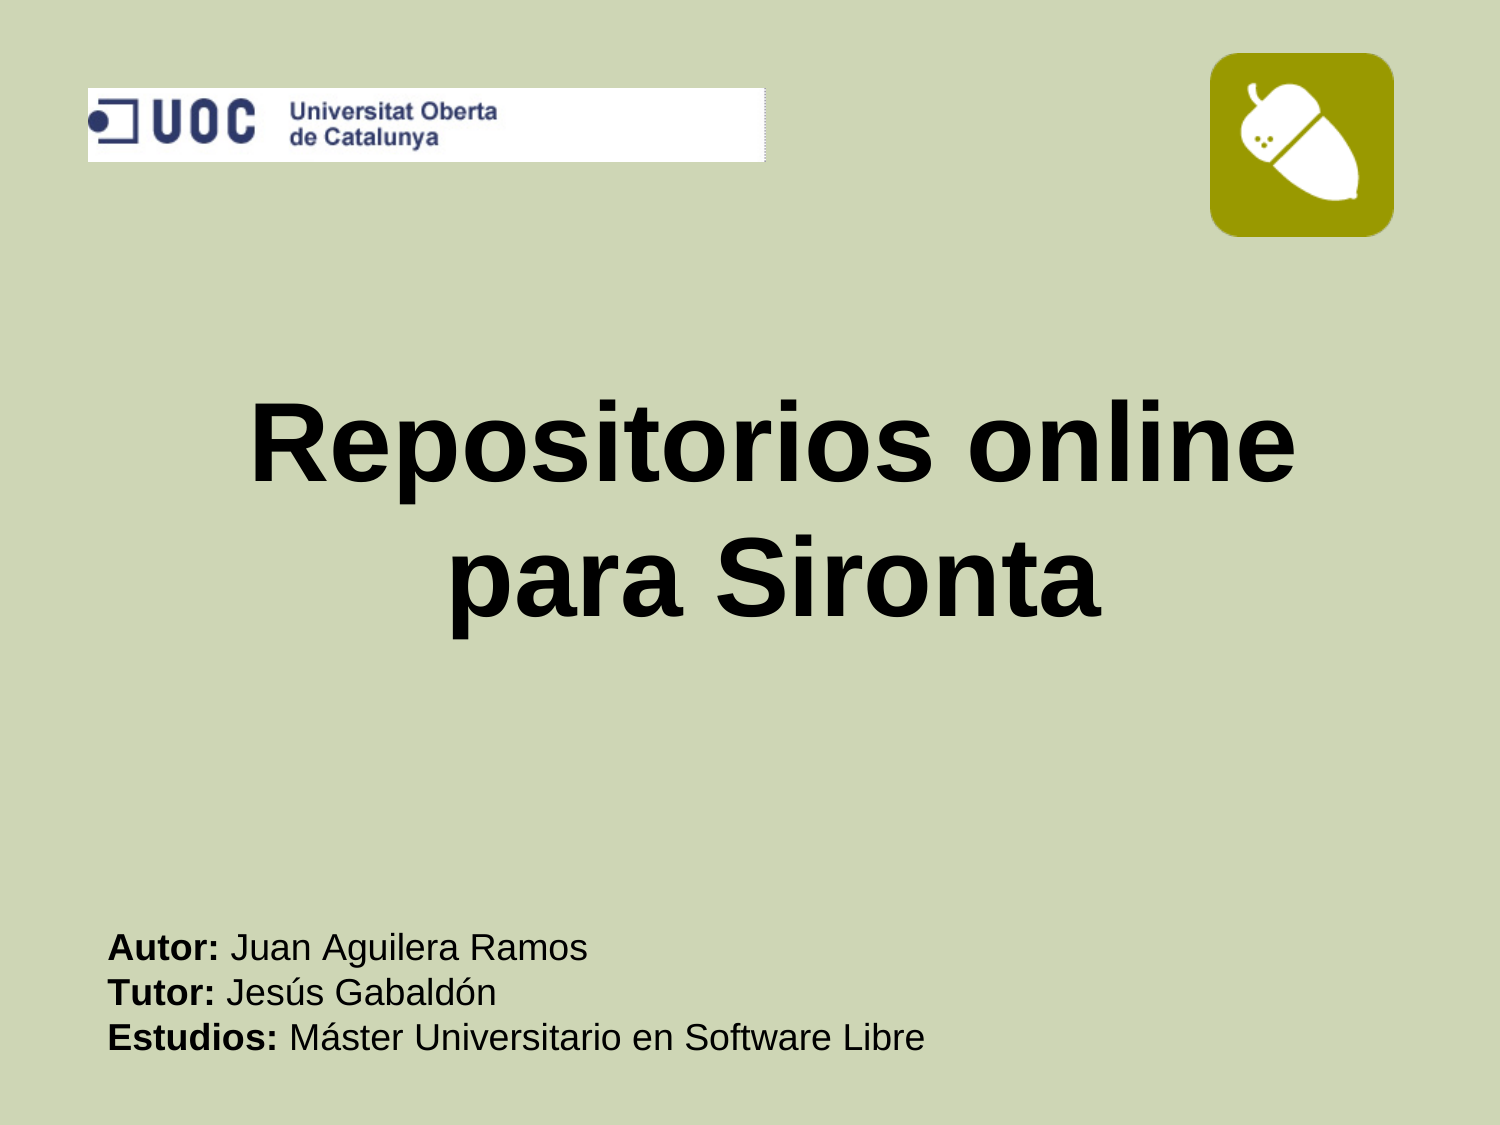

Repositorios online para Sironta
Autor: Juan Aguilera Ramos
Tutor: Jesús Gabaldón
Estudios: Máster Universitario en Software Libre